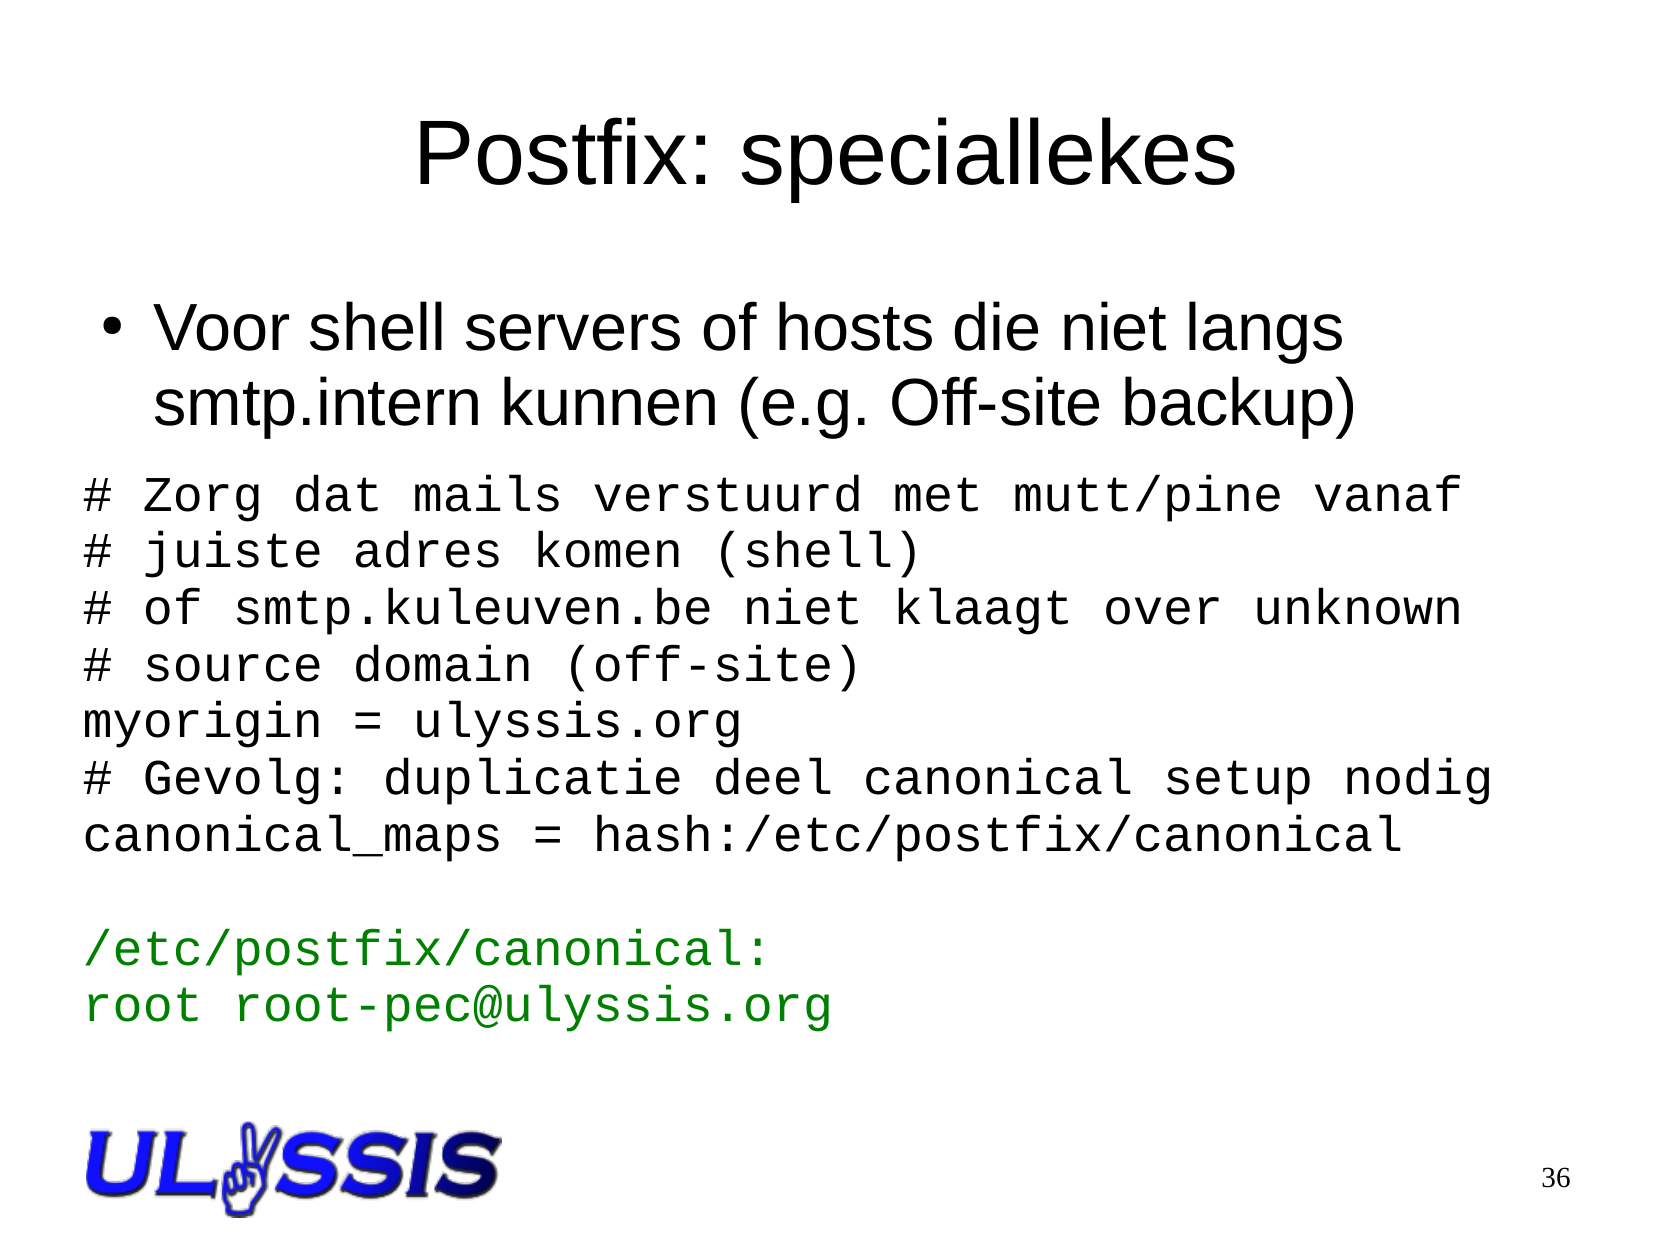

# Postfix: speciallekes
Voor shell servers of hosts die niet langs smtp.intern kunnen (e.g. Off-site backup)
# Zorg dat mails verstuurd met mutt/pine vanaf
# juiste adres komen (shell)
# of smtp.kuleuven.be niet klaagt over unknown
# source domain (off-site)
myorigin = ulyssis.org
# Gevolg: duplicatie deel canonical setup nodig
canonical_maps = hash:/etc/postfix/canonical
/etc/postfix/canonical:
root root-pec@ulyssis.org
36